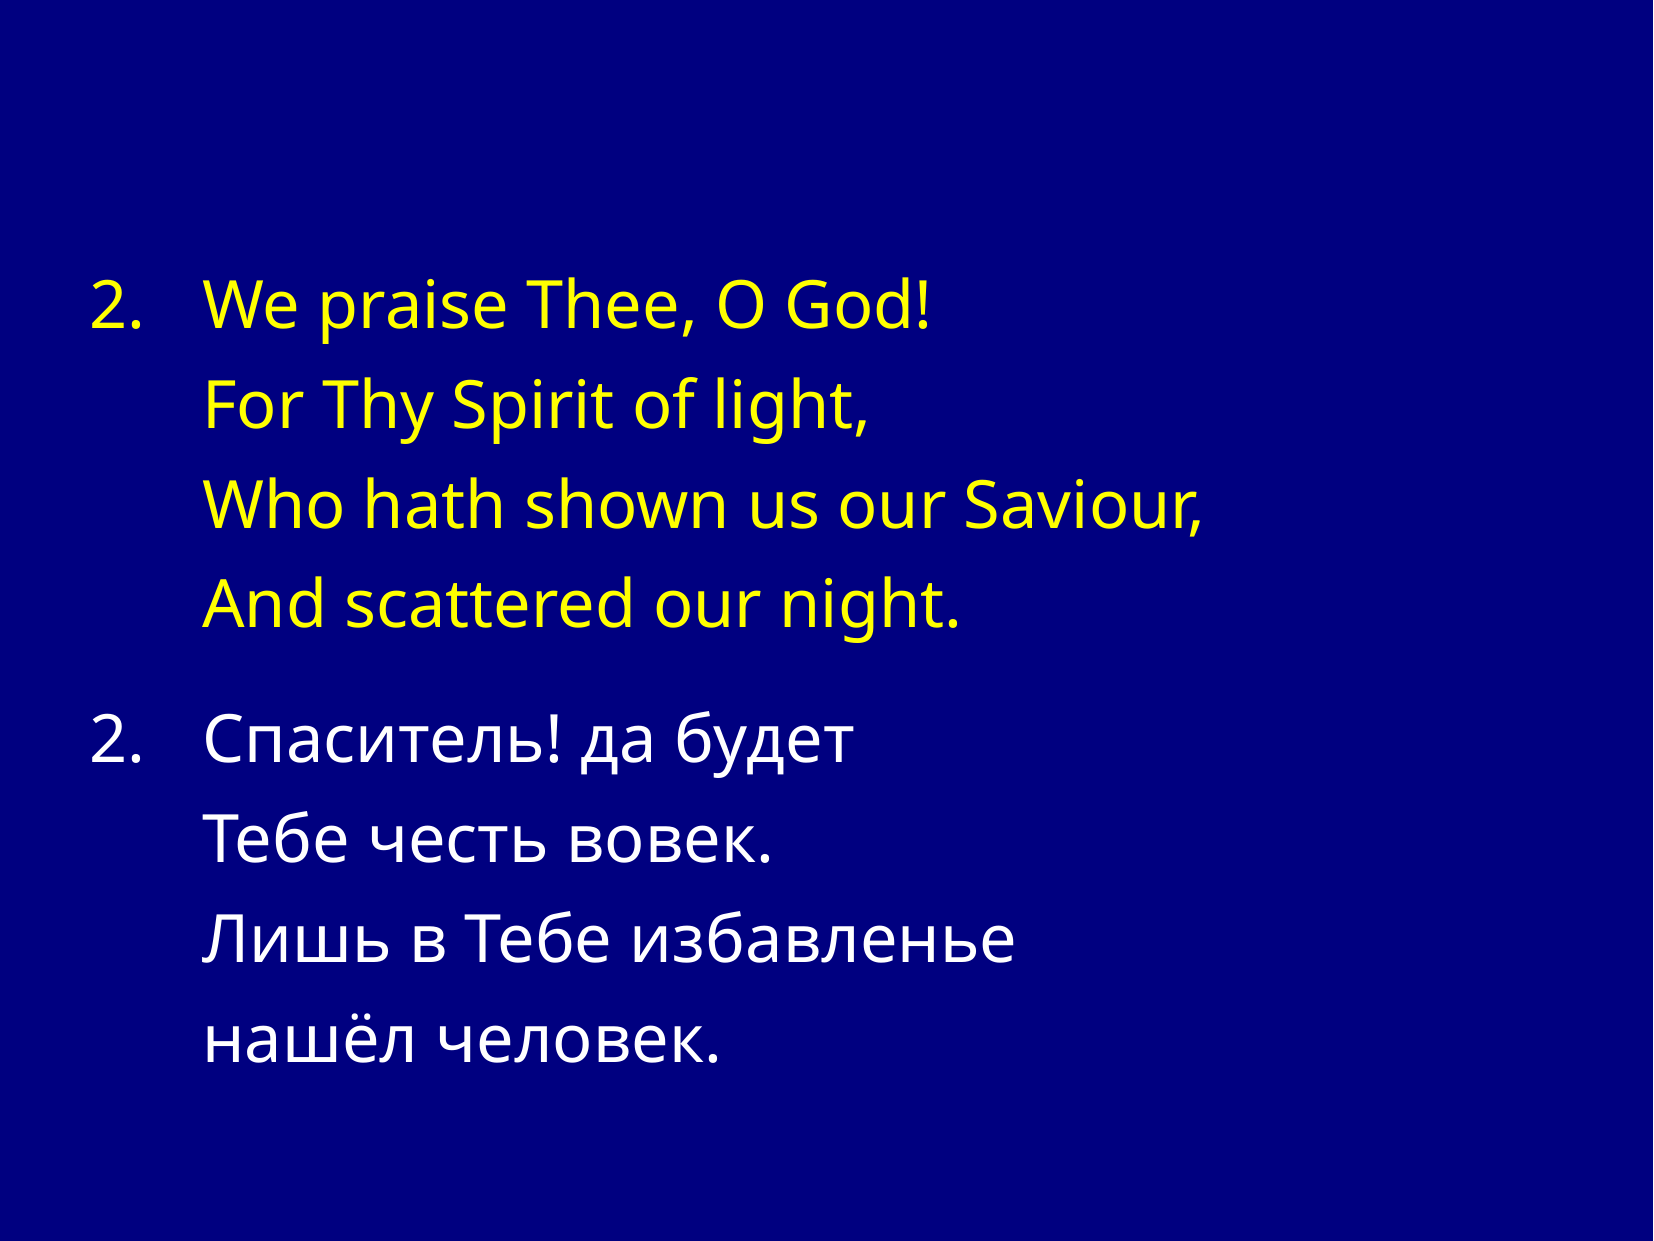

2.	We praise Thee, O God!
	For Thy Spirit of light,
	Who hath shown us our Saviour,
	And scattered our night.
2.	Спаситель! да будет
	Тебе честь вовек.
	Лишь в Тебе избавленье
	нашёл человек.